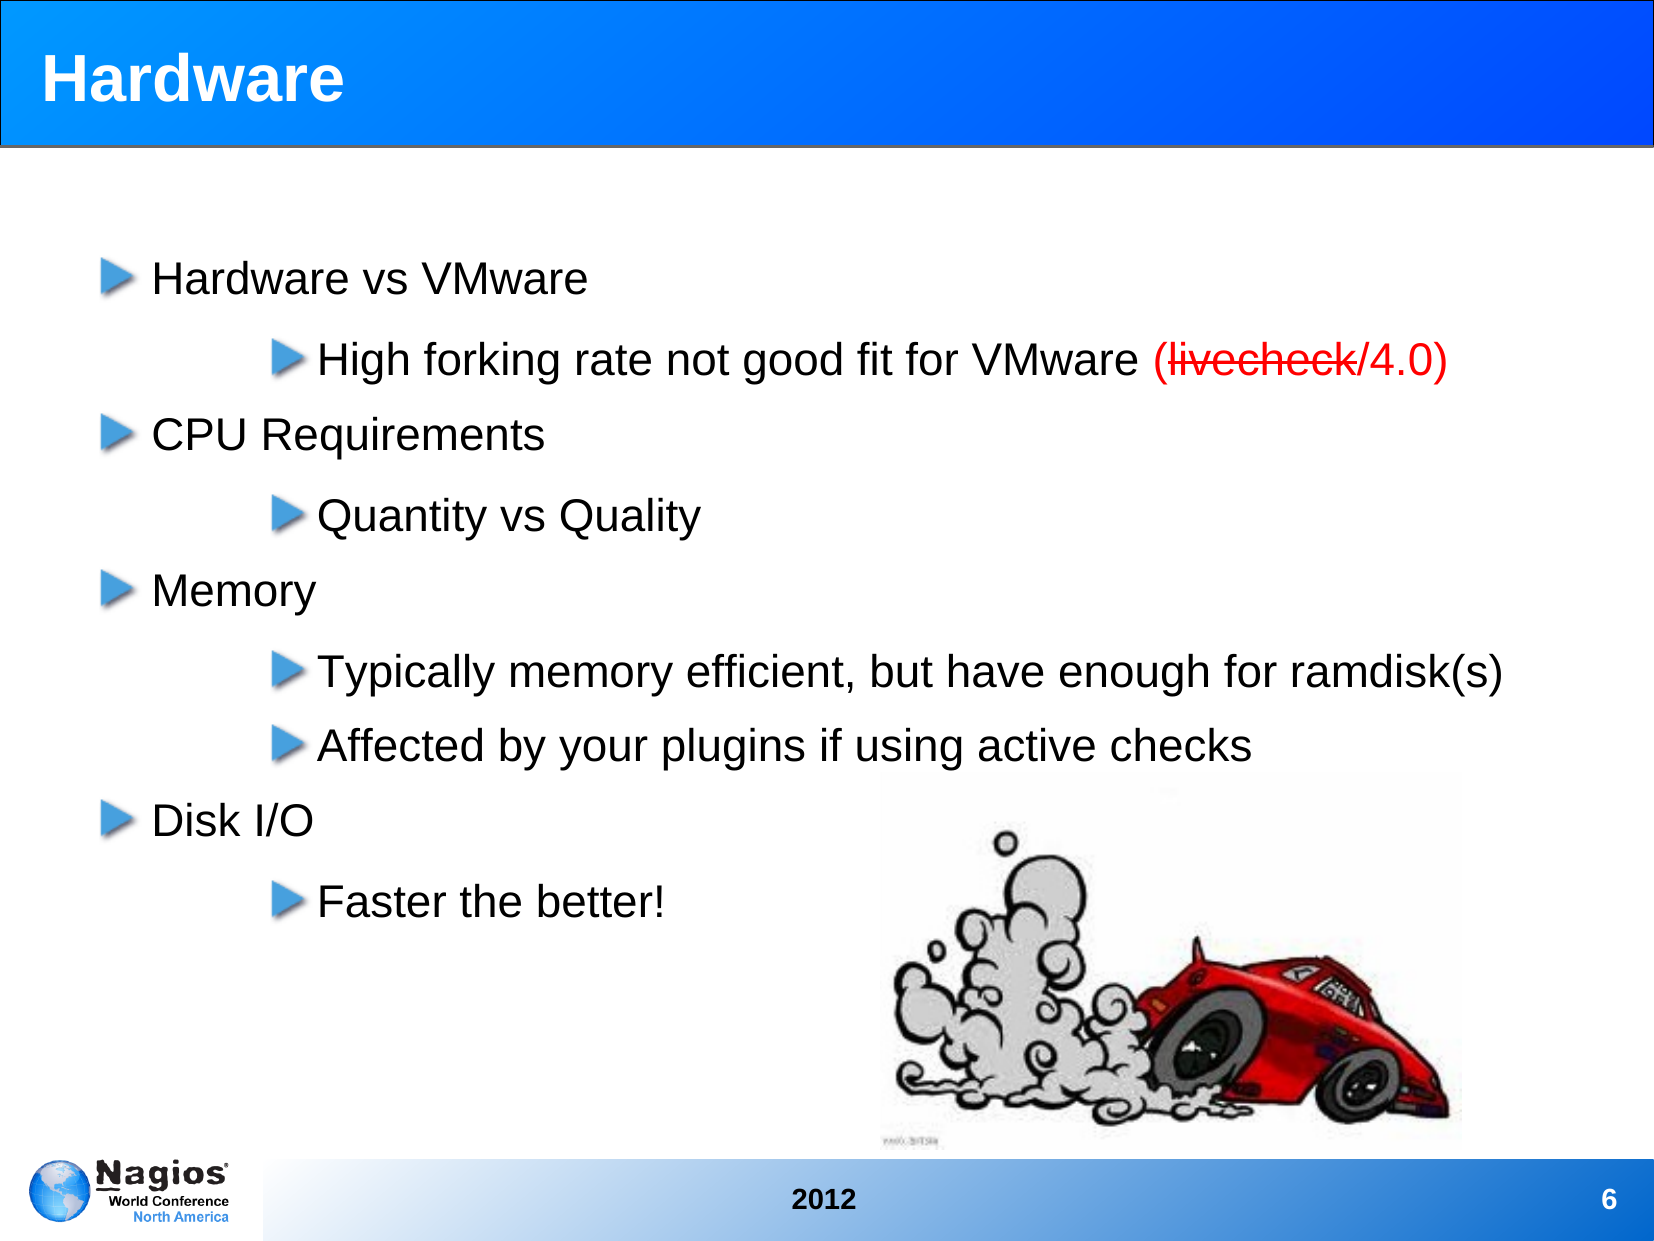

# Hardware
Hardware vs VMware
High forking rate not good fit for VMware (livecheck/4.0)
CPU Requirements
Quantity vs Quality
Memory
Typically memory efficient, but have enough for ramdisk(s)
Affected by your plugins if using active checks
Disk I/O
Faster the better!
2012
6